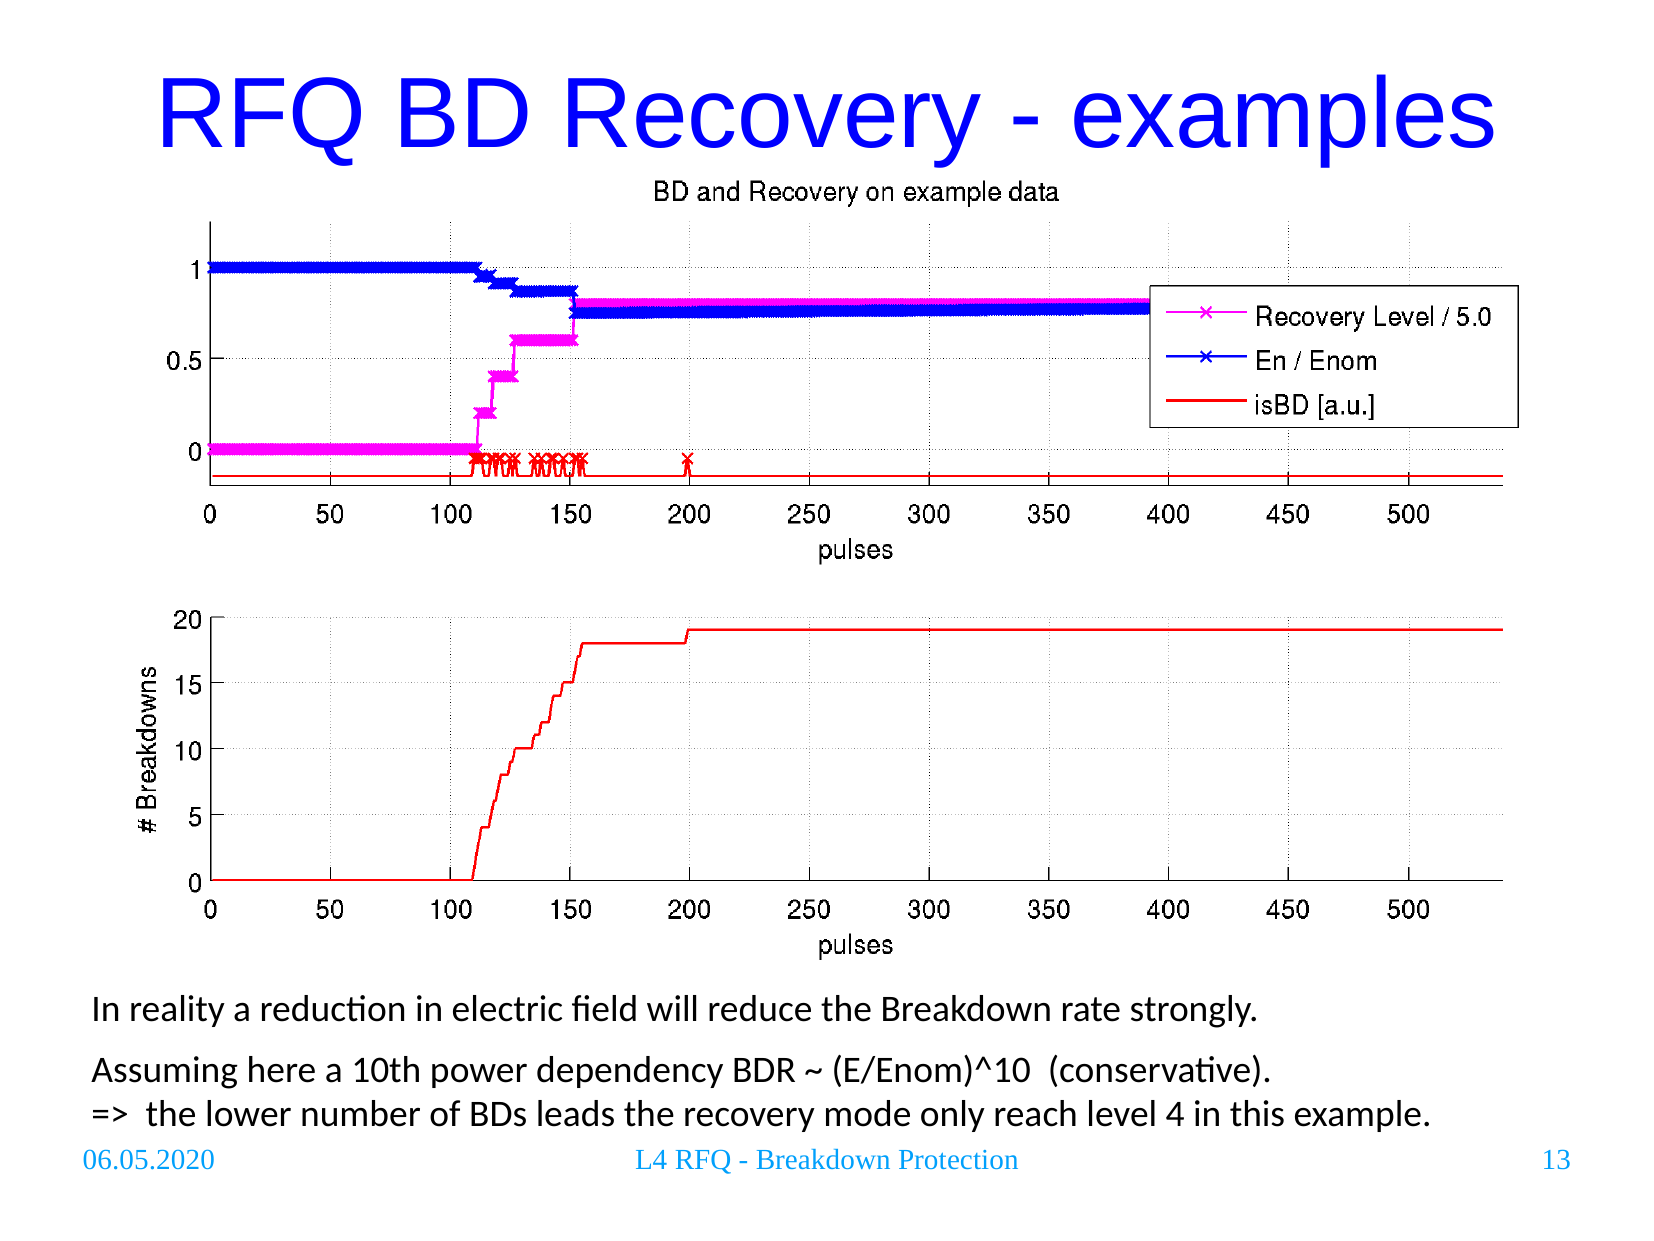

# RFQ BD Recovery - examples
In reality a reduction in electric field will reduce the Breakdown rate strongly.
Assuming here a 10th power dependency BDR ~ (E/Enom)^10 (conservative).
=> the lower number of BDs leads the recovery mode only reach level 4 in this example.
06.05.2020
L4 RFQ - Breakdown Protection
13